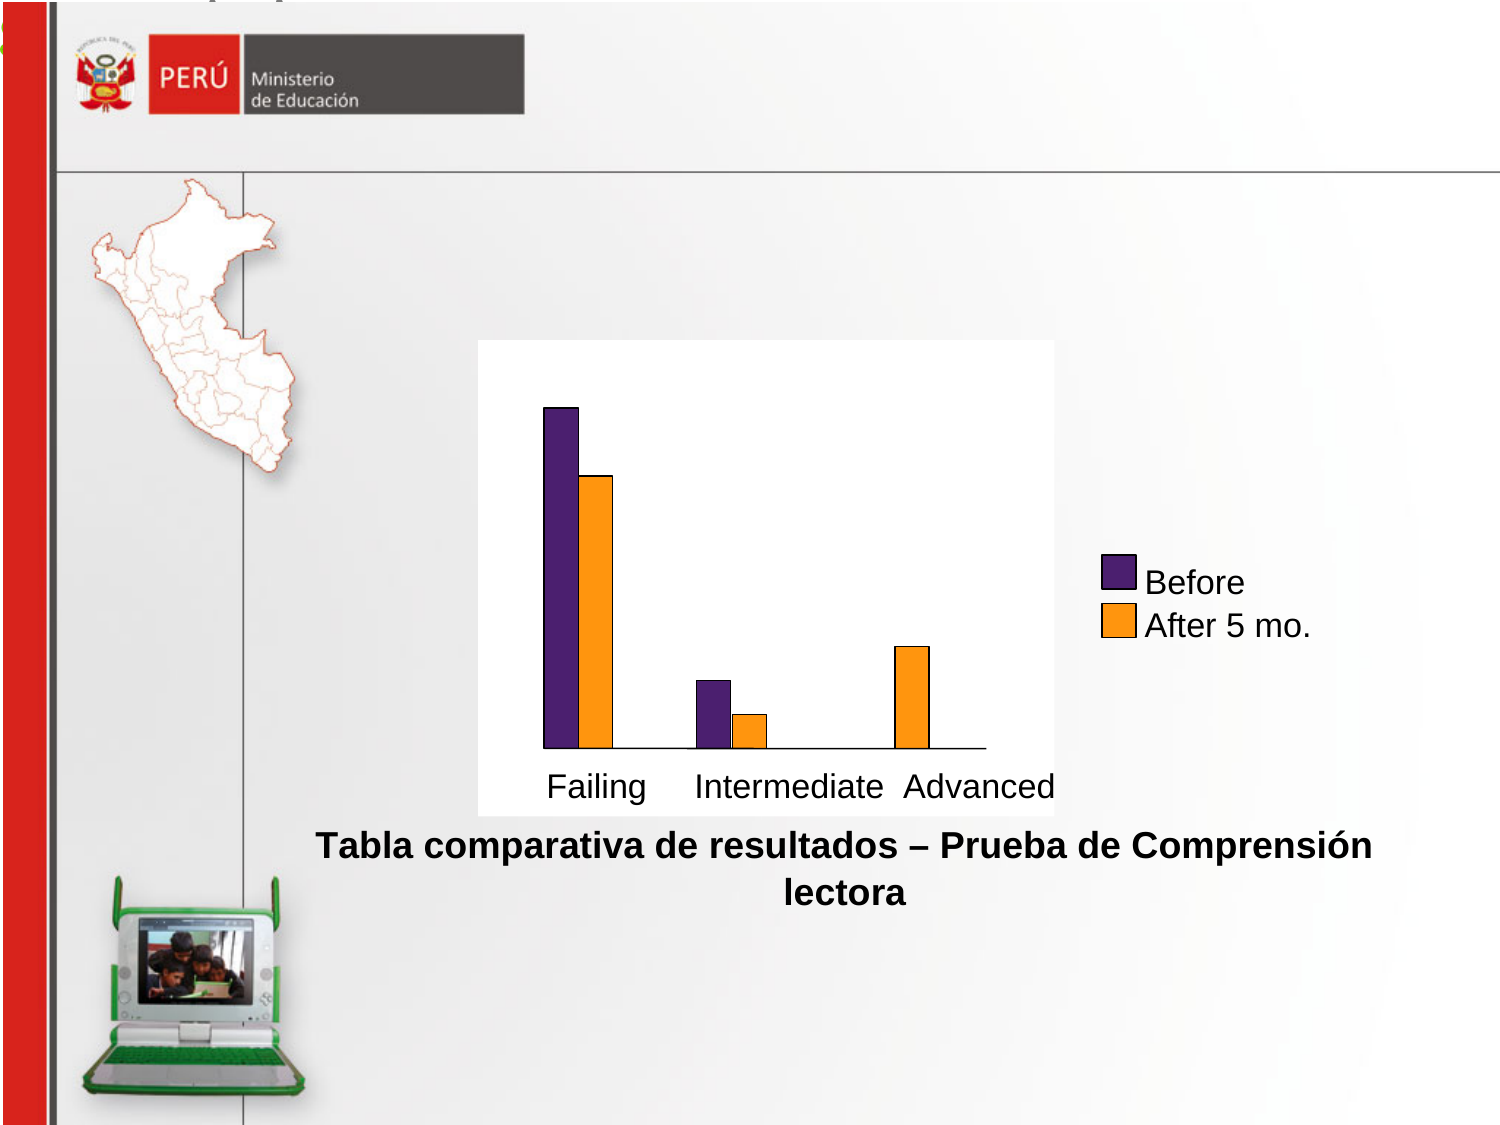

#
Before
After 5 mo.
Failing Intermediate Advanced
Tabla comparativa de resultados – Prueba de Comprensión lectora